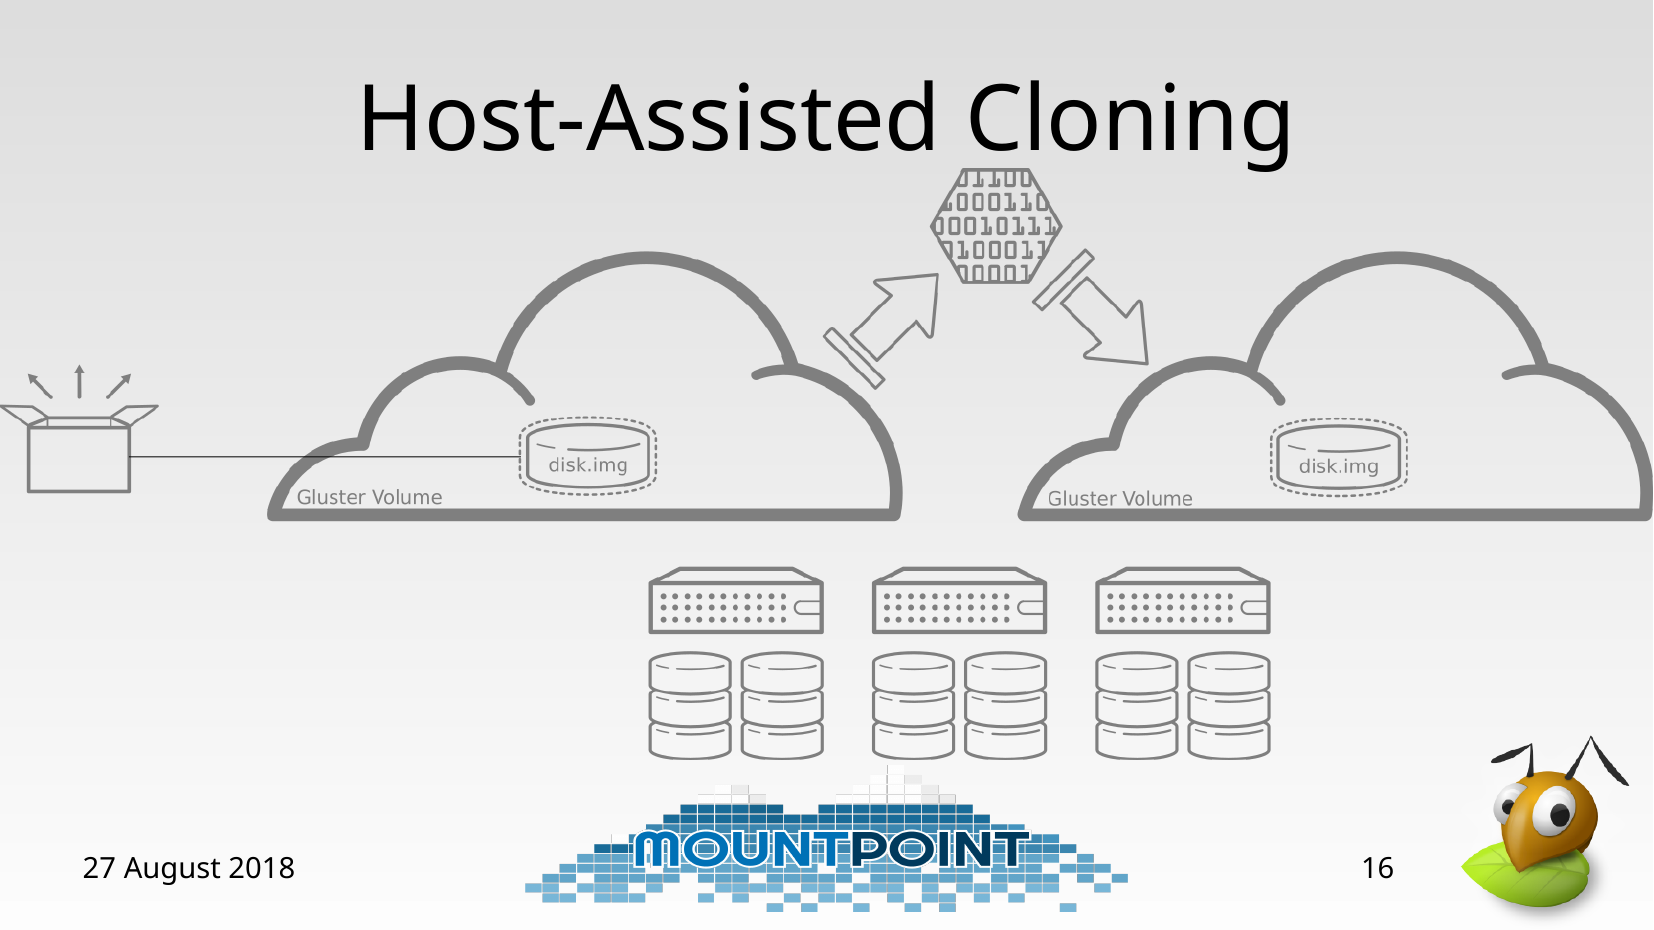

# Host-Assisted Cloning
27 August 2018
16